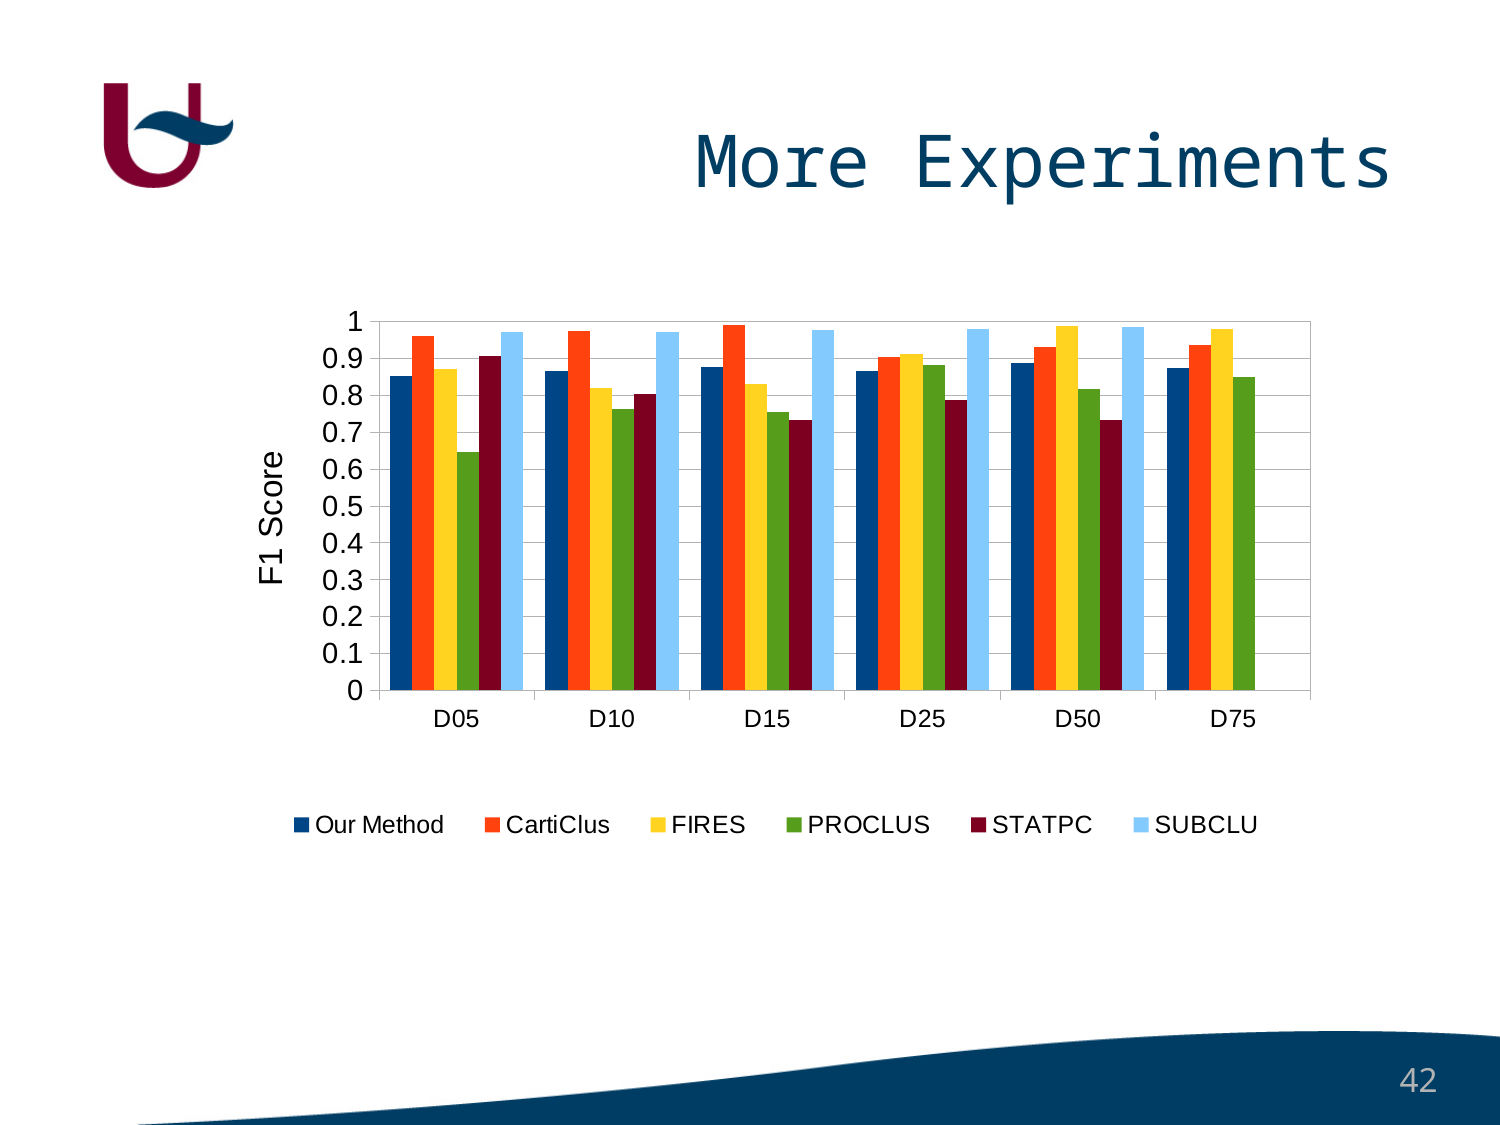

# More Experiments
### Chart
| Category | Our Method | CartiClus | FIRES | PROCLUS | STATPC | SUBCLU |
|---|---|---|---|---|---|---|
| D05 | 0.8523 | 0.9615 | 0.8722 | 0.6459 | 0.9081 | 0.9712 |
| D10 | 0.8657 | 0.9738 | 0.819 | 0.7641 | 0.8034 | 0.9727 |
| D15 | 0.8779 | 0.9924 | 0.8299 | 0.7562 | 0.7334 | 0.979 |
| D25 | 0.8676 | 0.9053 | 0.913 | 0.8828 | 0.7882 | 0.981 |
| D50 | 0.8894 | 0.9308 | 0.9879 | 0.8182 | 0.7323 | 0.9862 |
| D75 | 0.8743 | 0.9375 | 0.9796 | 0.8508 | None | None |